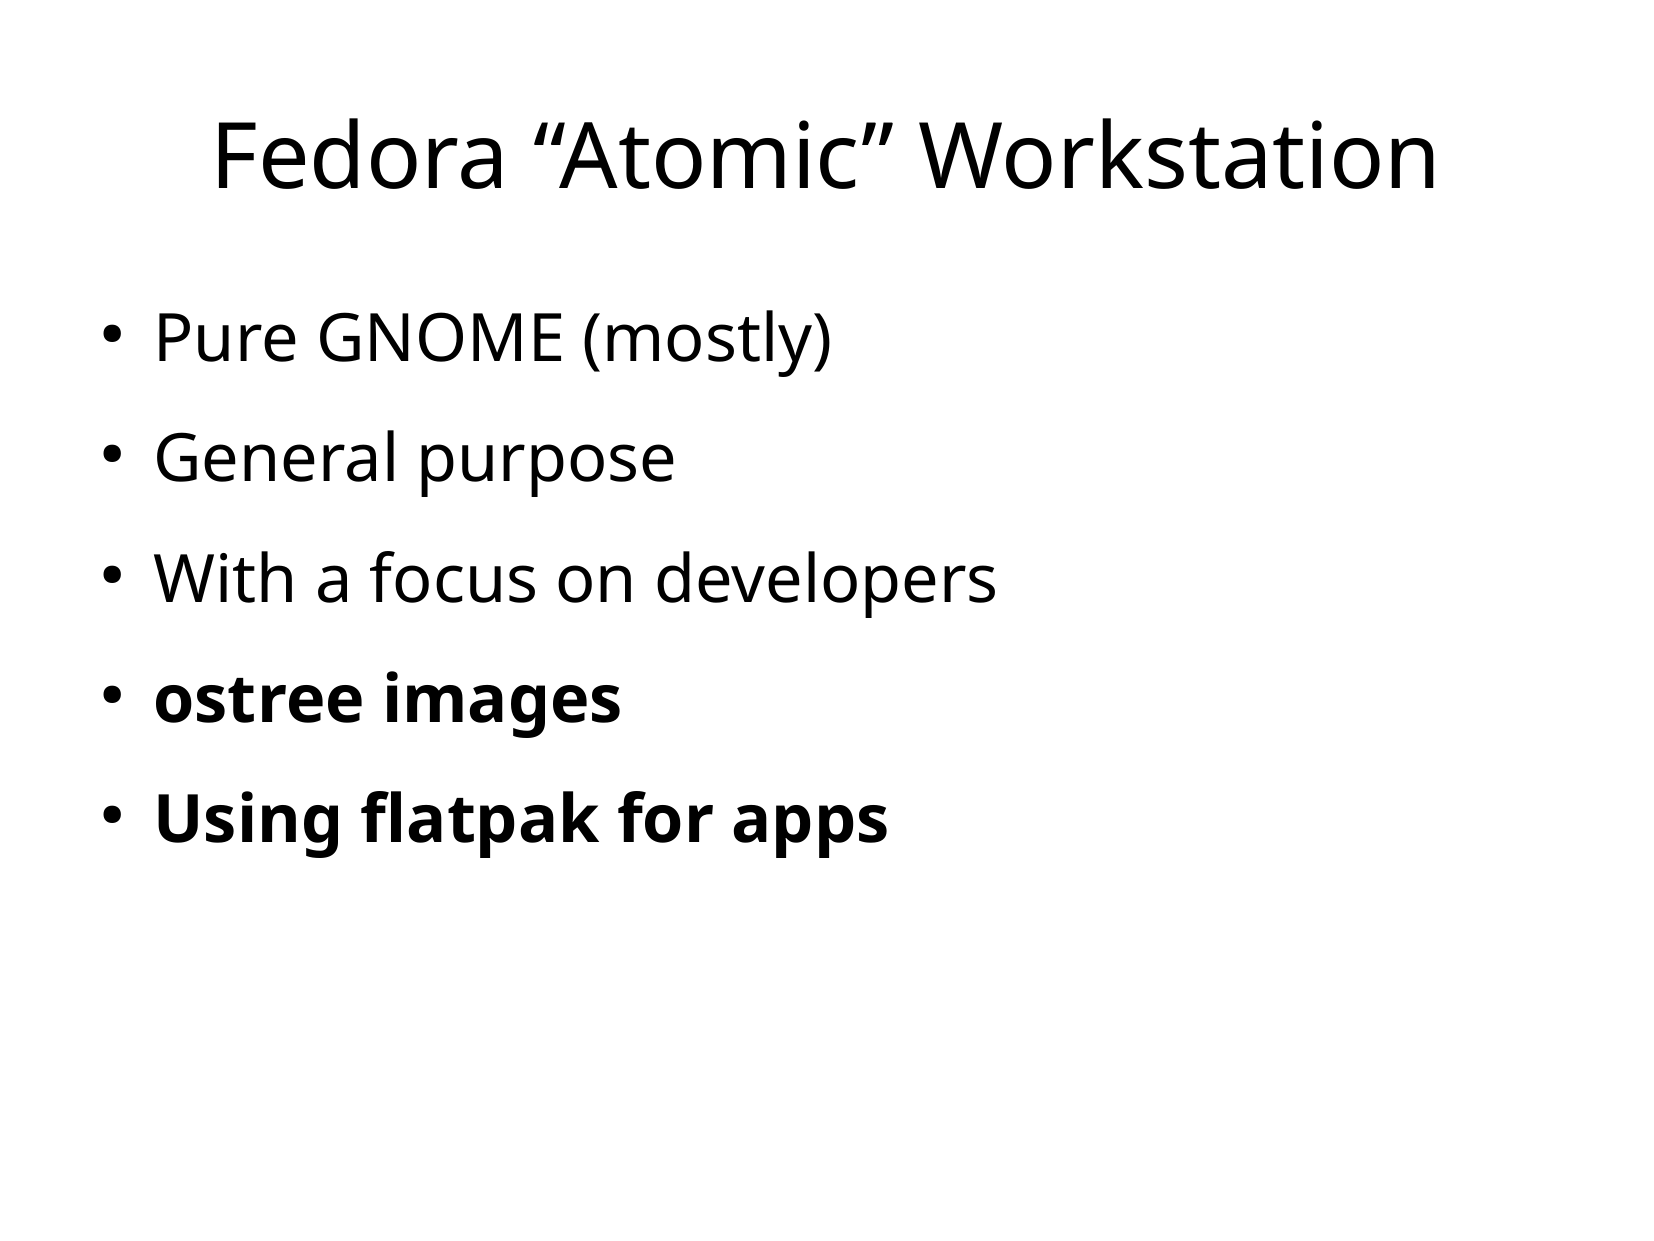

# Fedora “Atomic” Workstation
Pure GNOME (mostly)
General purpose
With a focus on developers
ostree images
Using flatpak for apps